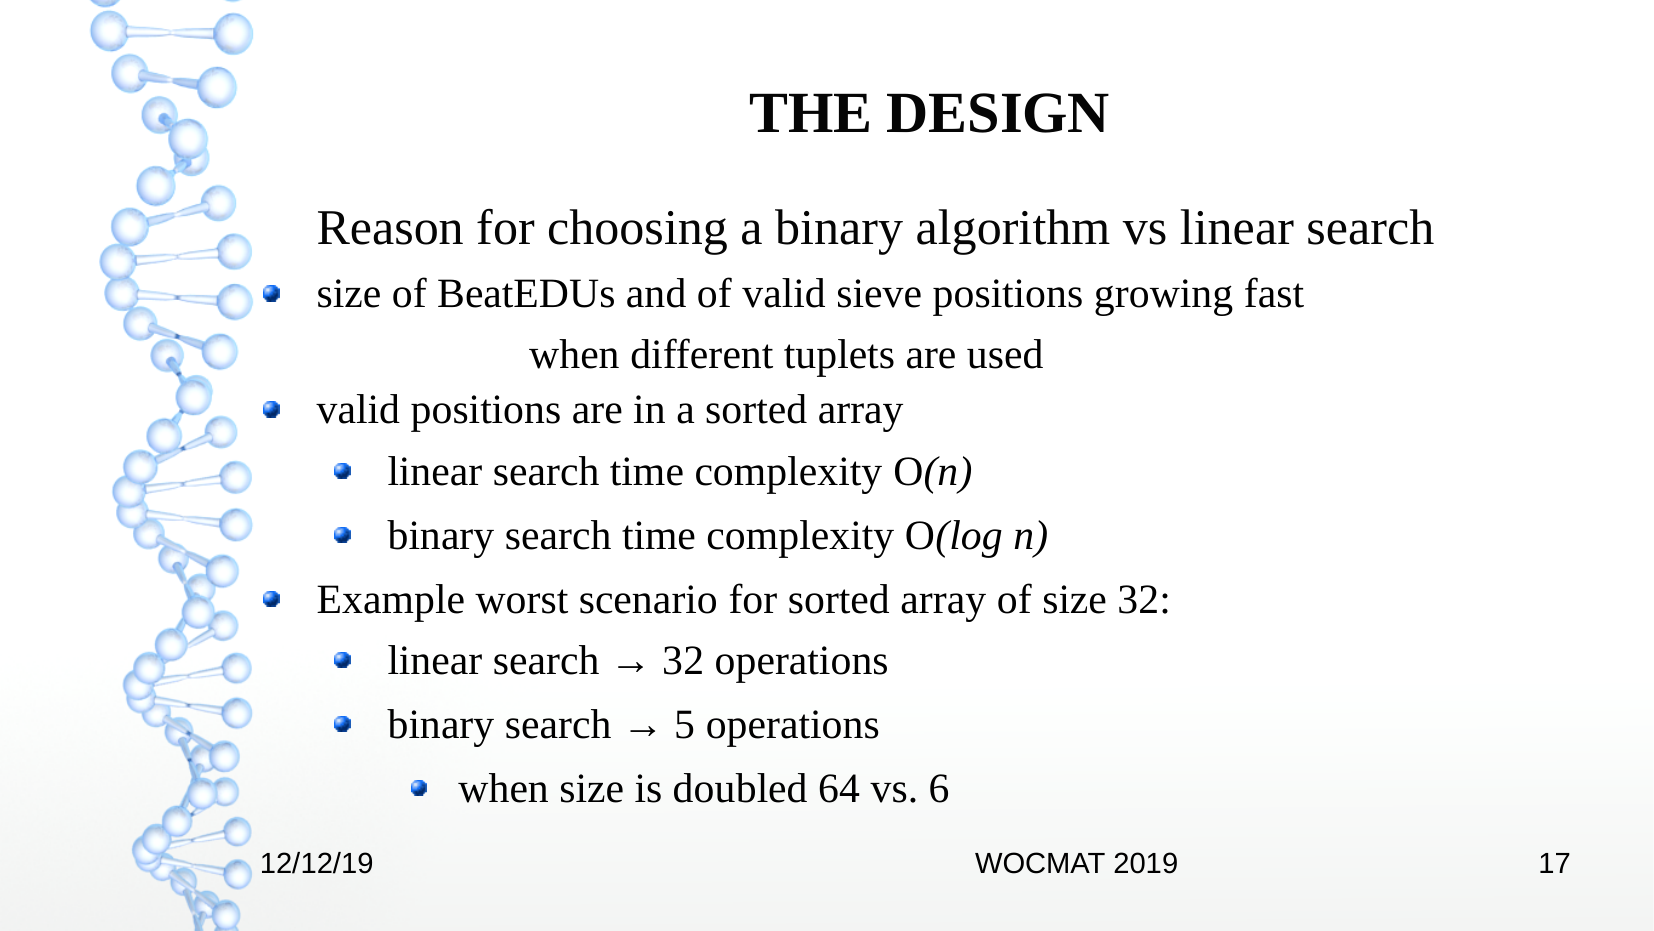

# THE DESIGN
Reason for choosing a binary algorithm vs linear search
size of BeatEDUs and of valid sieve positions growing fast
when different tuplets are used
valid positions are in a sorted array
linear search time complexity O(n)
binary search time complexity O(log n)
Example worst scenario for sorted array of size 32:
linear search → 32 operations
binary search → 5 operations
when size is doubled 64 vs. 6
12/12/19
WOCMAT 2019
17